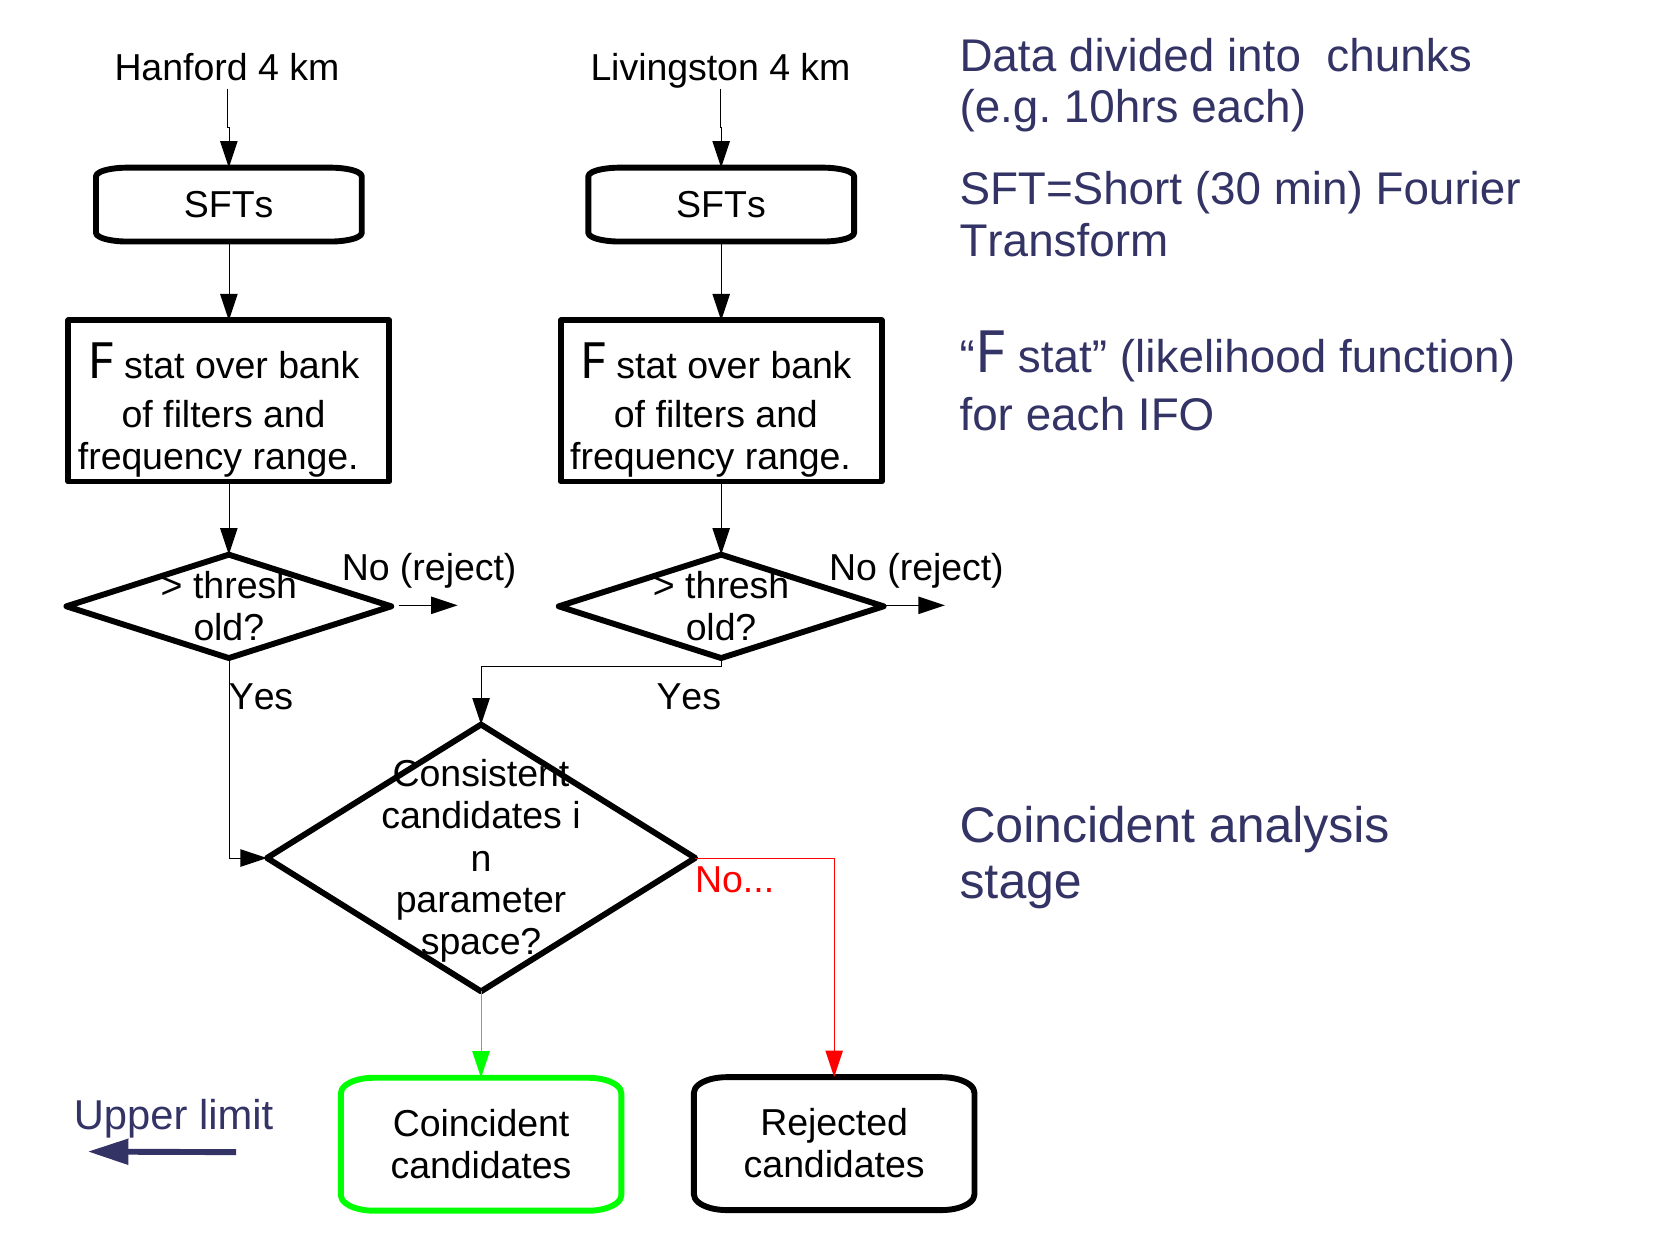

Data divided into chunks (e.g. 10hrs each)
Hanford 4 km
Livingston 4 km
SFT=Short (30 min) Fourier
Transform
SFTs
SFTs
“F stat” (likelihood function) for each IFO
F stat over bank
of filters and
frequency range.
F stat over bank
of filters and
frequency range.
No (reject)
No (reject)
> threshold?
> threshold?
Consistent
candidates in
parameter
space?
Coincident analysis stage
Rejected
candidates
Coincident
candidates
Upper limit